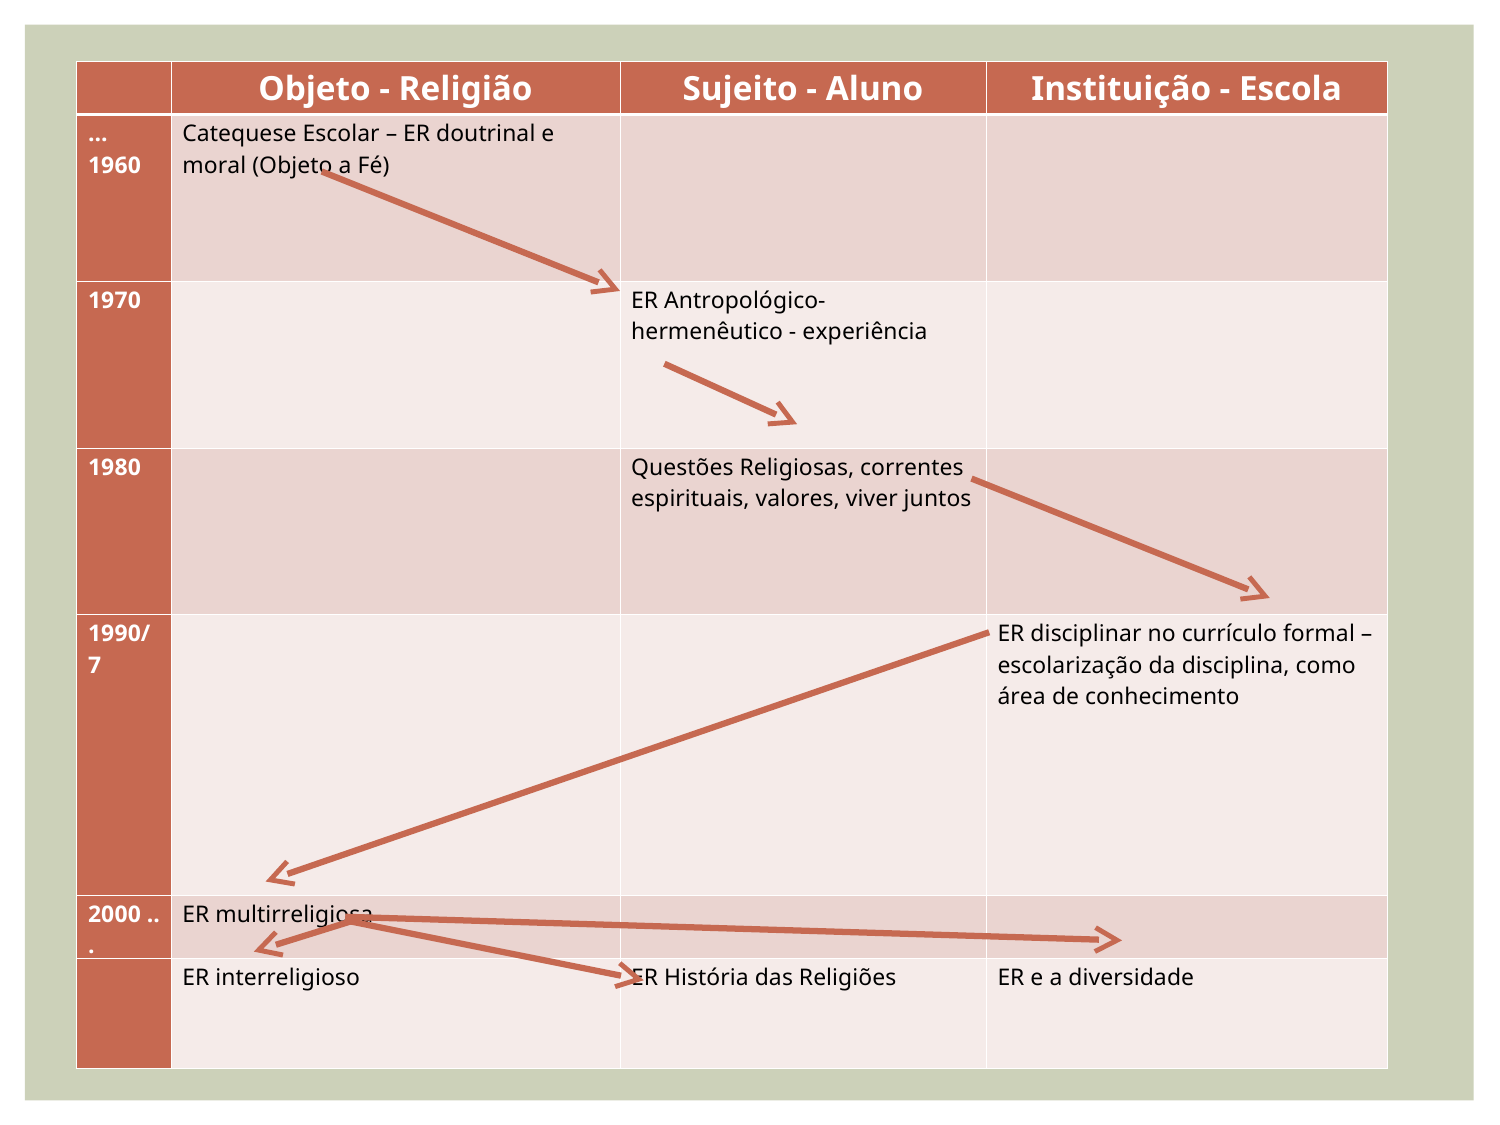

| | Objeto - Religião | Sujeito - Aluno | Instituição - Escola |
| --- | --- | --- | --- |
| ... 1960 | Catequese Escolar – ER doutrinal e moral (Objeto a Fé) | | |
| 1970 | | ER Antropológico- hermenêutico - experiência | |
| 1980 | | Questões Religiosas, correntes espirituais, valores, viver juntos | |
| 1990/7 | | | ER disciplinar no currículo formal – escolarização da disciplina, como área de conhecimento |
| 2000 ... | ER multirreligiosa | | |
| | ER interreligioso | ER História das Religiões | ER e a diversidade |